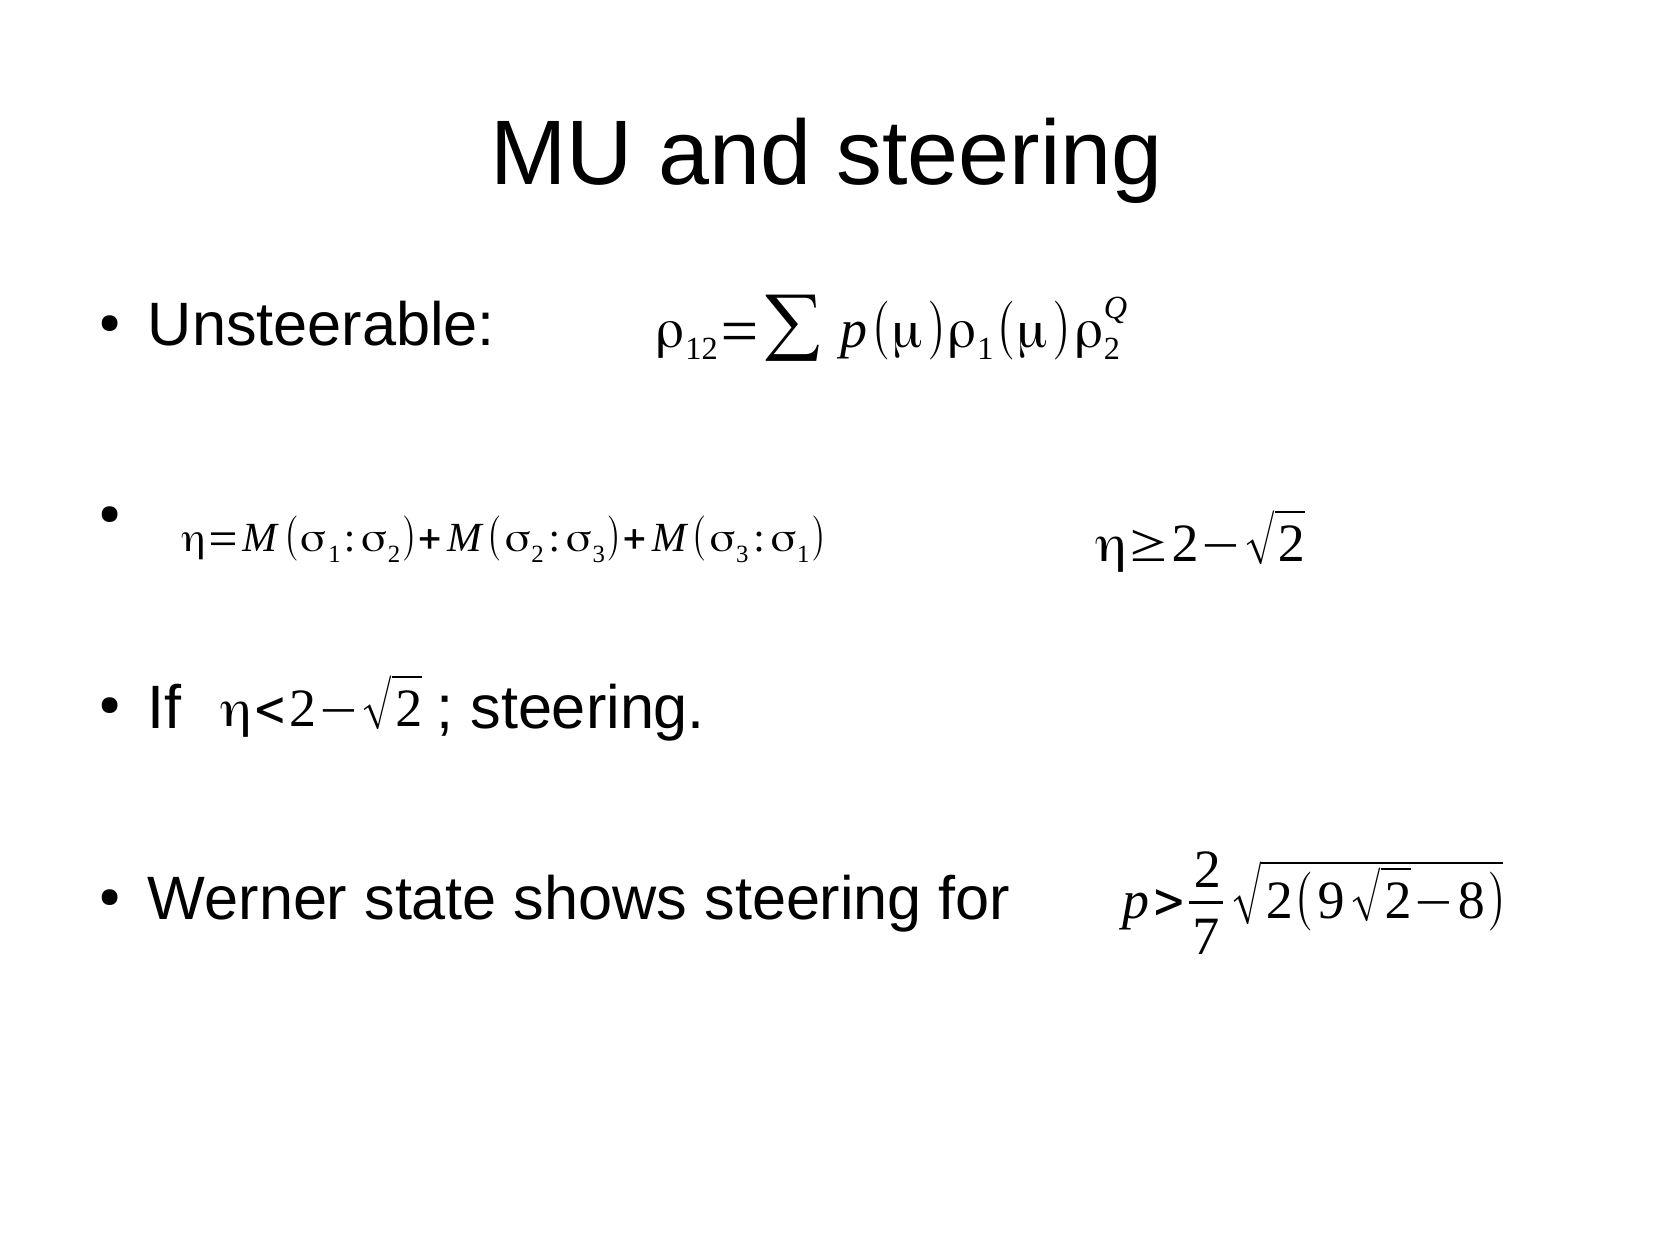

# MU and steering
Unsteerable:
If ; steering.
Werner state shows steering for